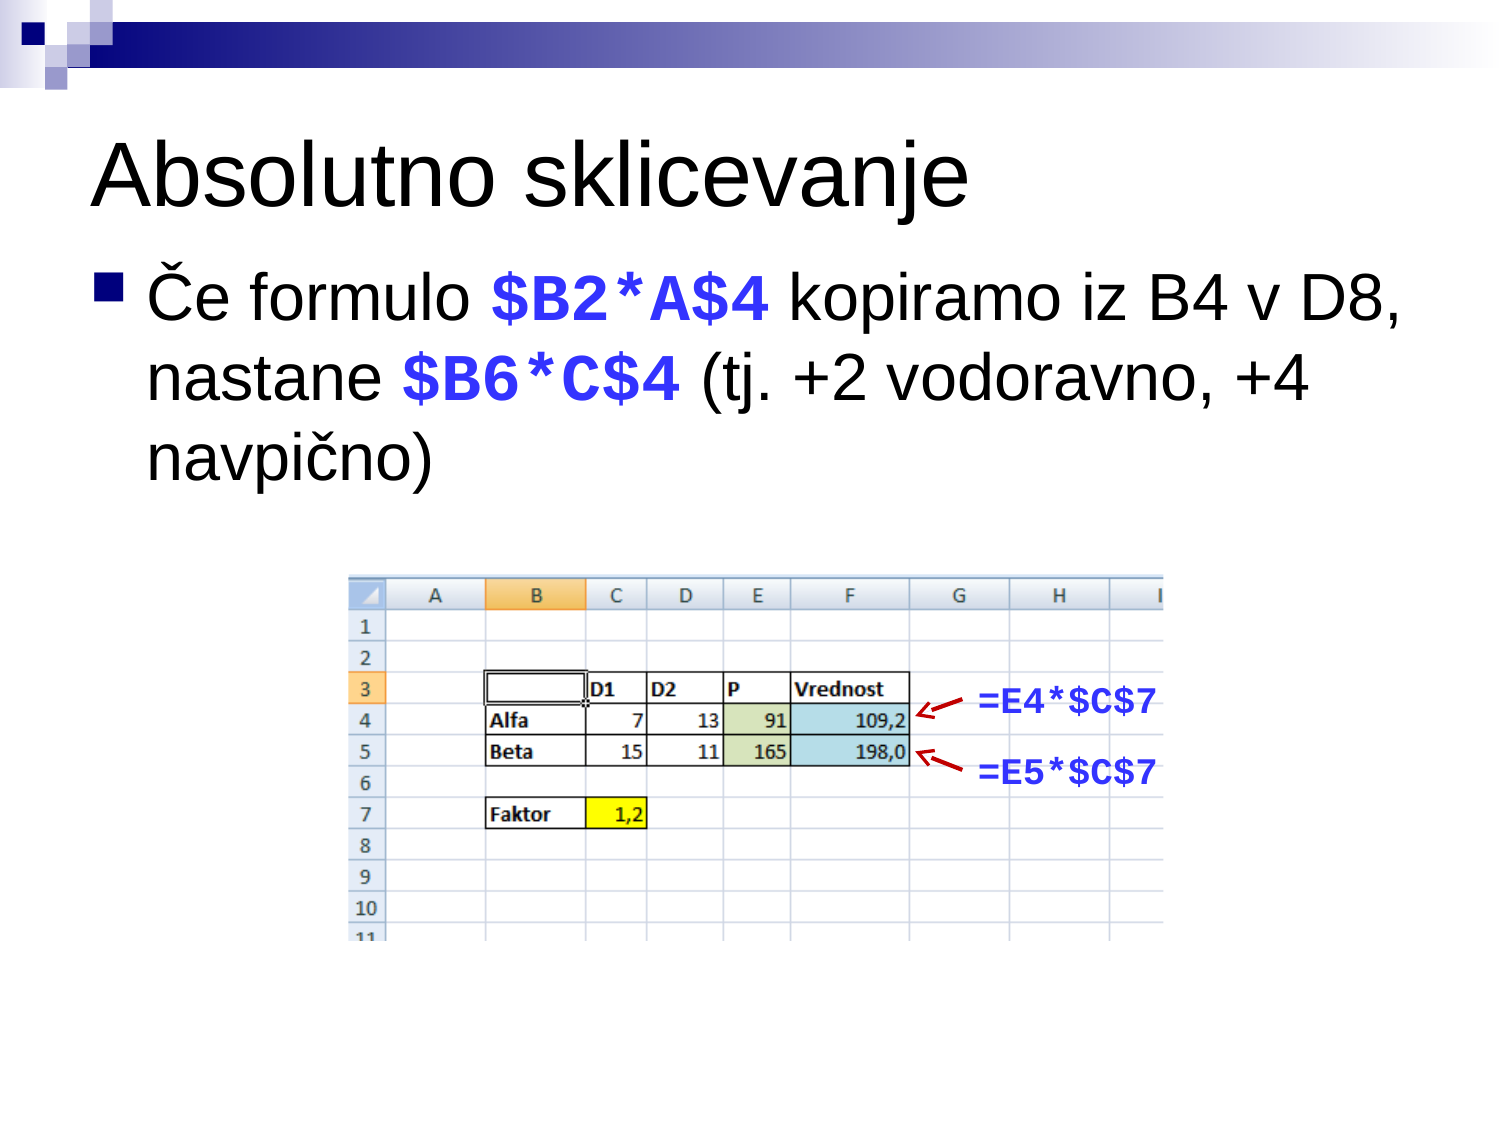

# Absolutno sklicevanje
Če formulo $B2*A$4 kopiramo iz B4 v D8, nastane $B6*C$4 (tj. +2 vodoravno, +4 navpično)
=E4*$C$7
=E5*$C$7